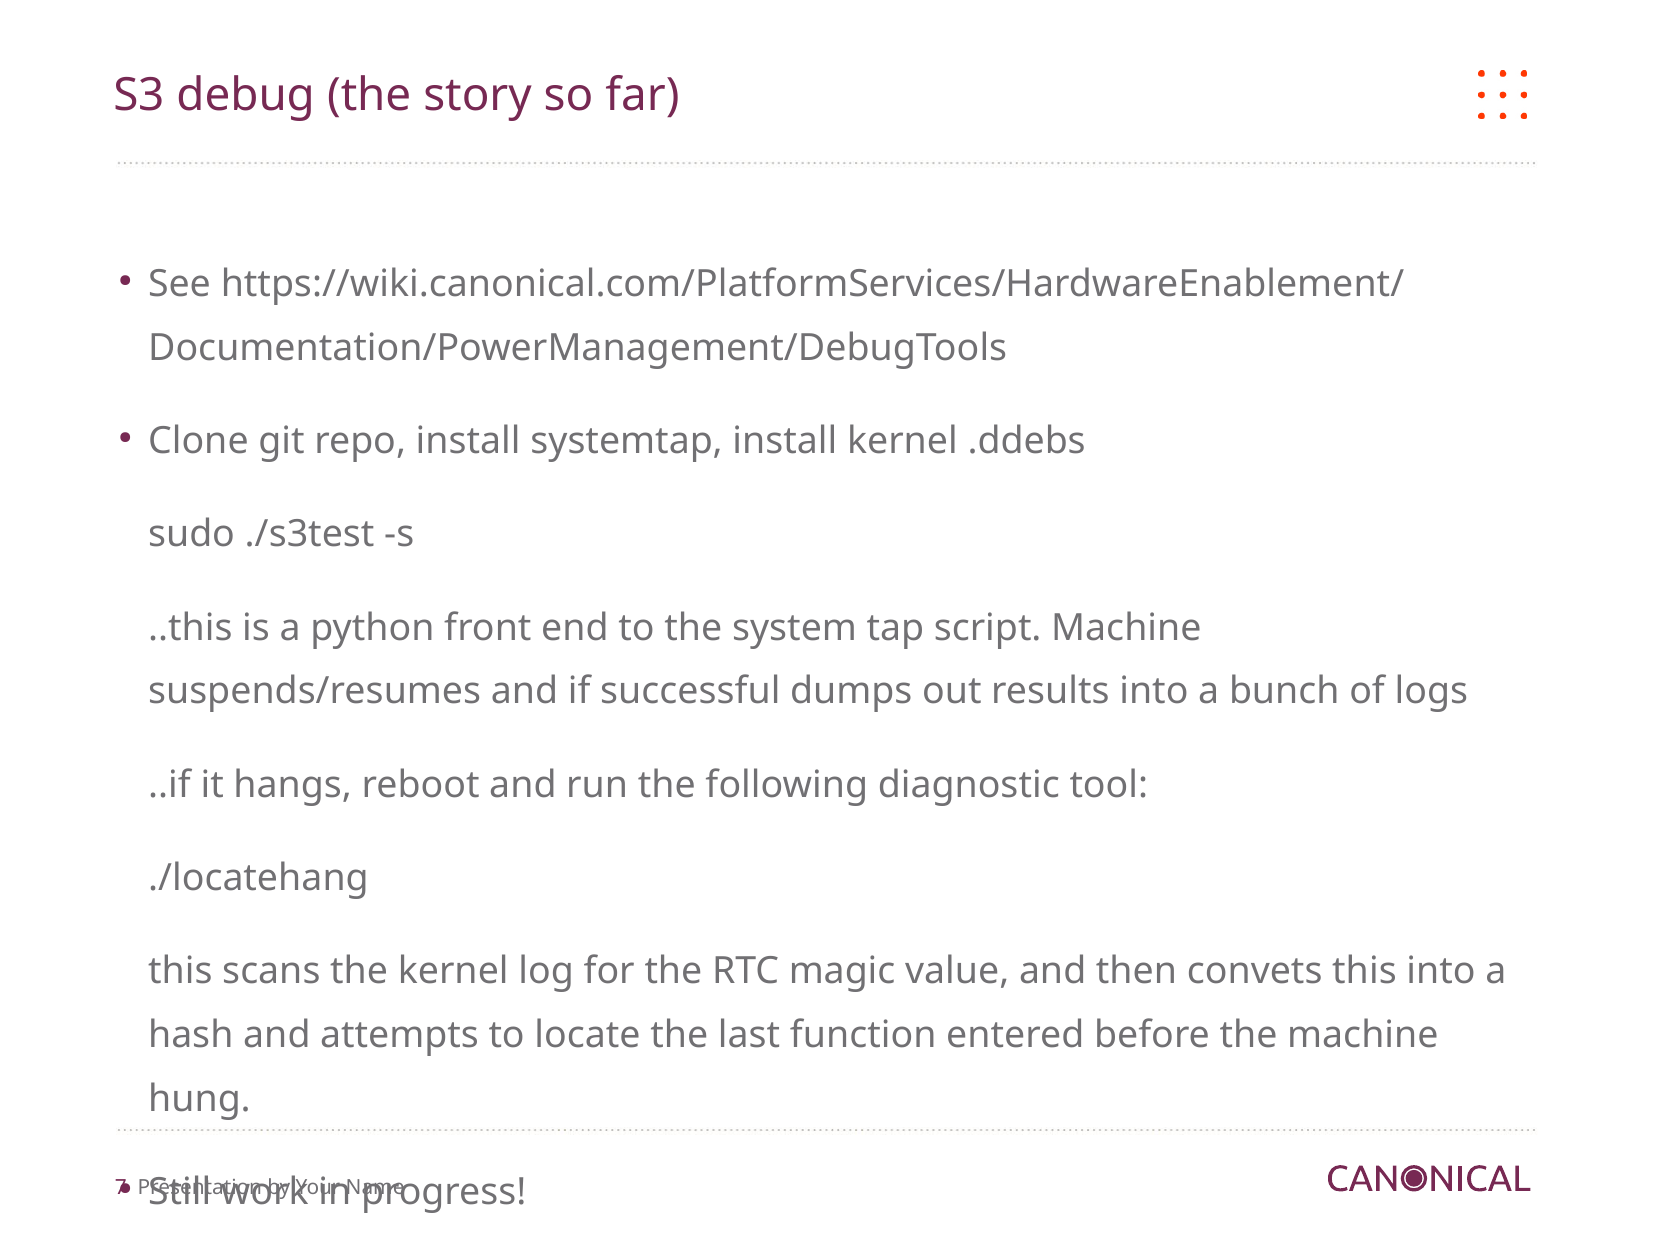

# S3 debug (the story so far)
See https://wiki.canonical.com/PlatformServices/HardwareEnablement/Documentation/PowerManagement/DebugTools
Clone git repo, install systemtap, install kernel .ddebs
sudo ./s3test -s
..this is a python front end to the system tap script. Machine suspends/resumes and if successful dumps out results into a bunch of logs
..if it hangs, reboot and run the following diagnostic tool:
./locatehang
this scans the kernel log for the RTC magic value, and then convets this into a hash and attempts to locate the last function entered before the machine hung.
Still work in progress!